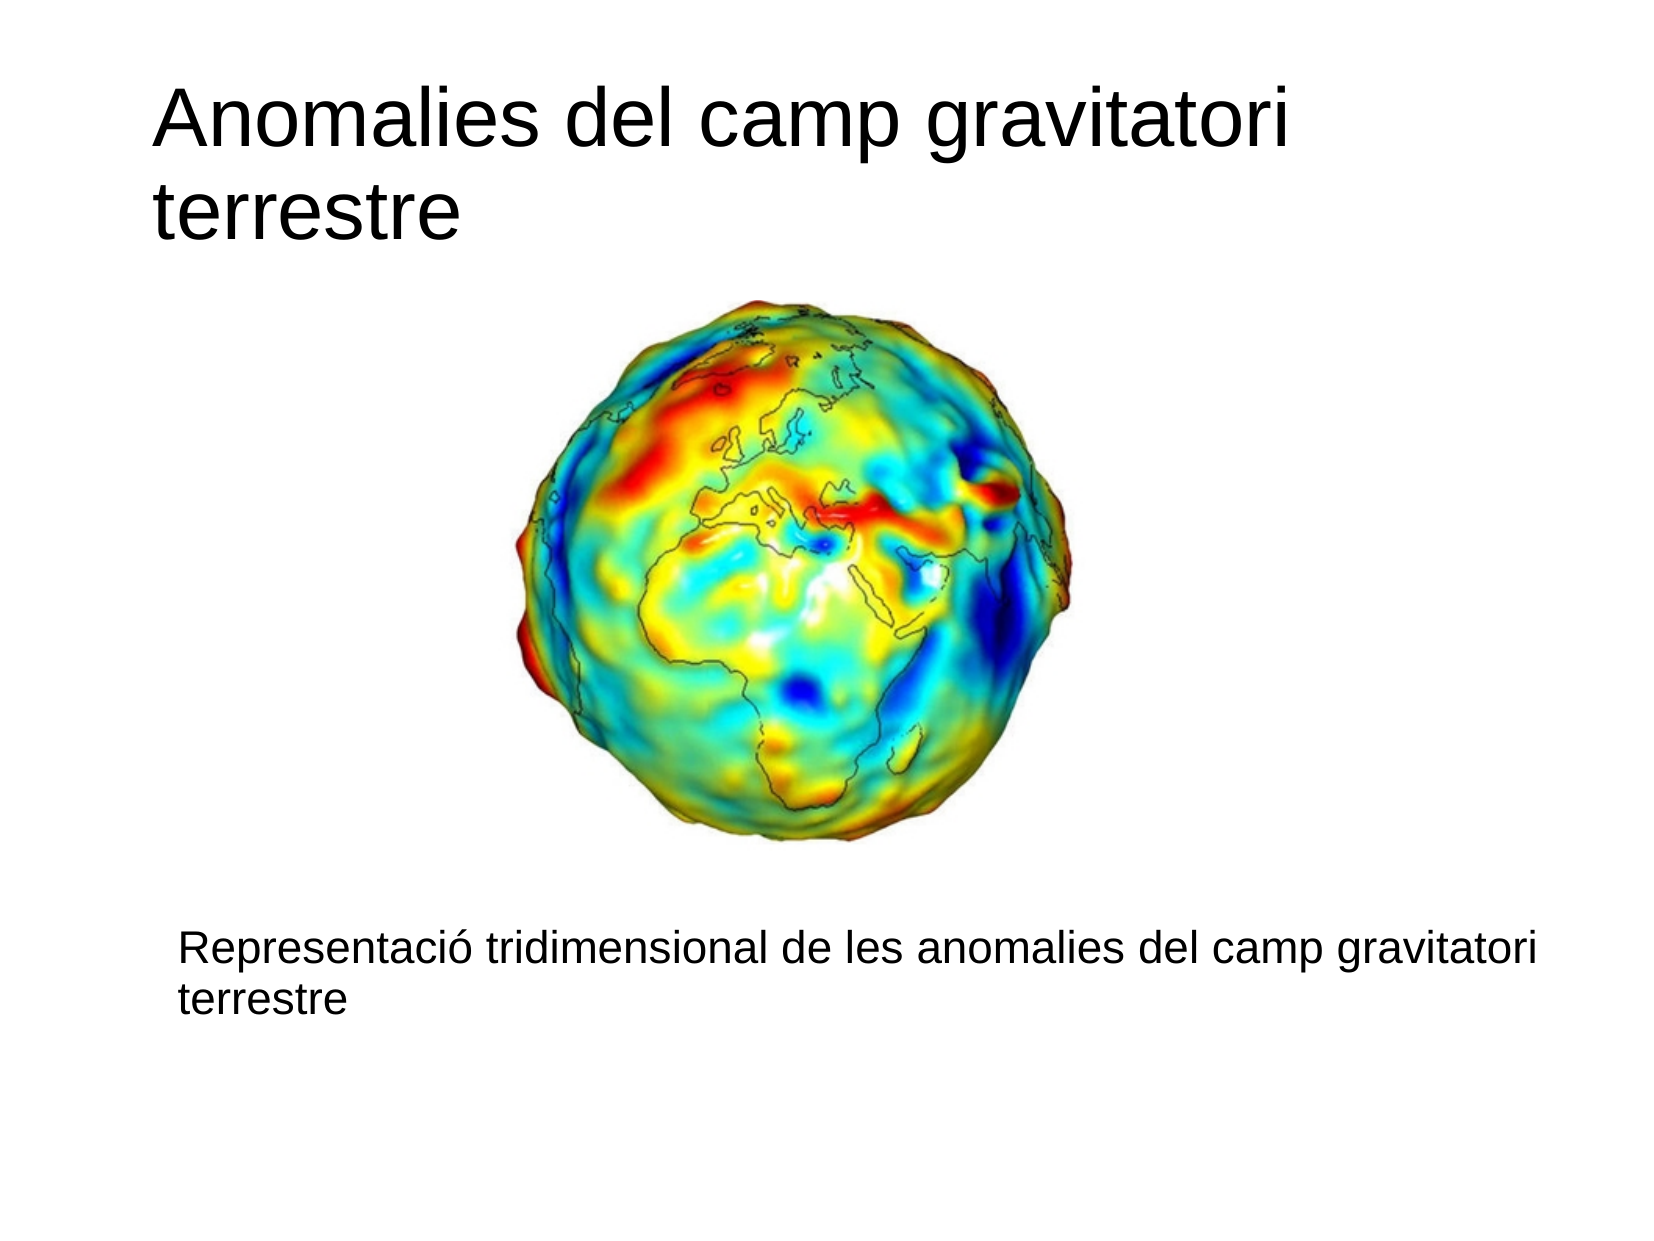

Anomalies del camp gravitatori terrestre
Representació tridimensional de les anomalies del camp gravitatori terrestre